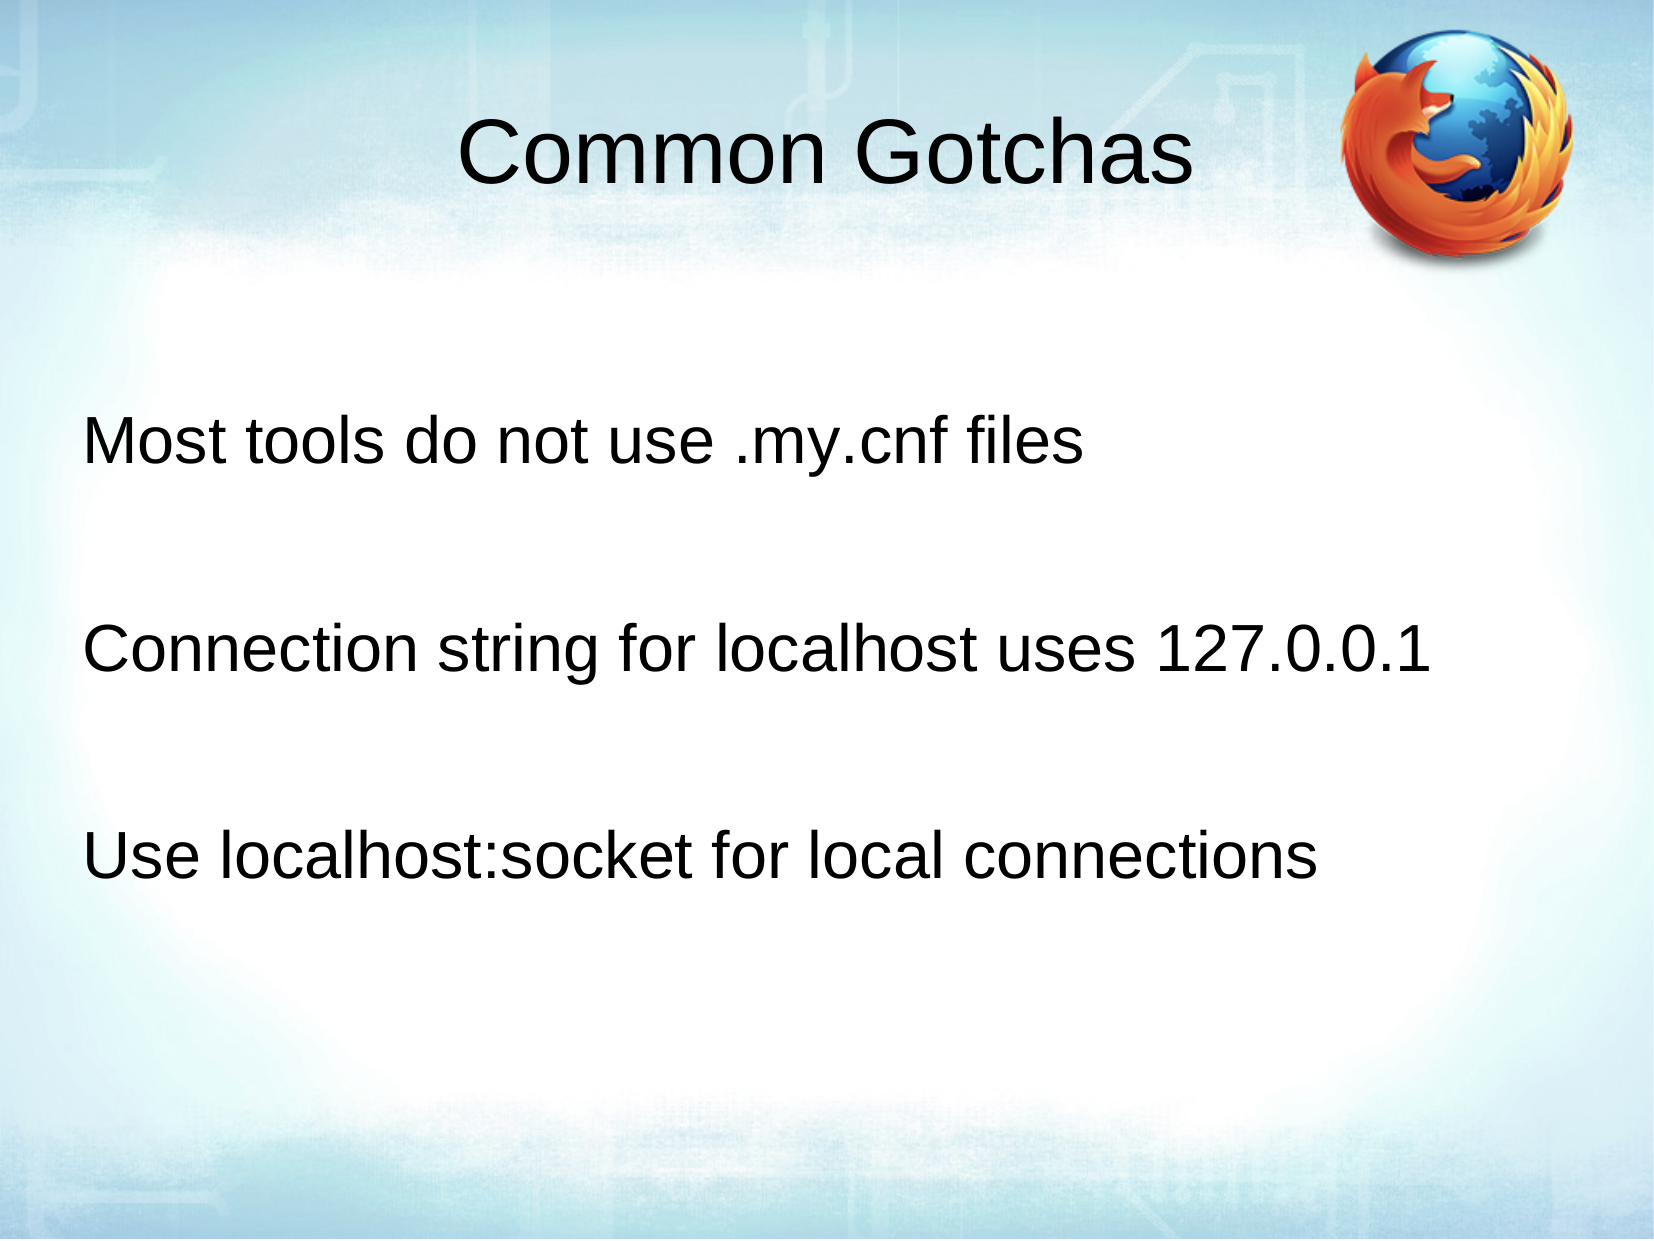

# Common Gotchas
Most tools do not use .my.cnf files
Connection string for localhost uses 127.0.0.1
Use localhost:socket for local connections